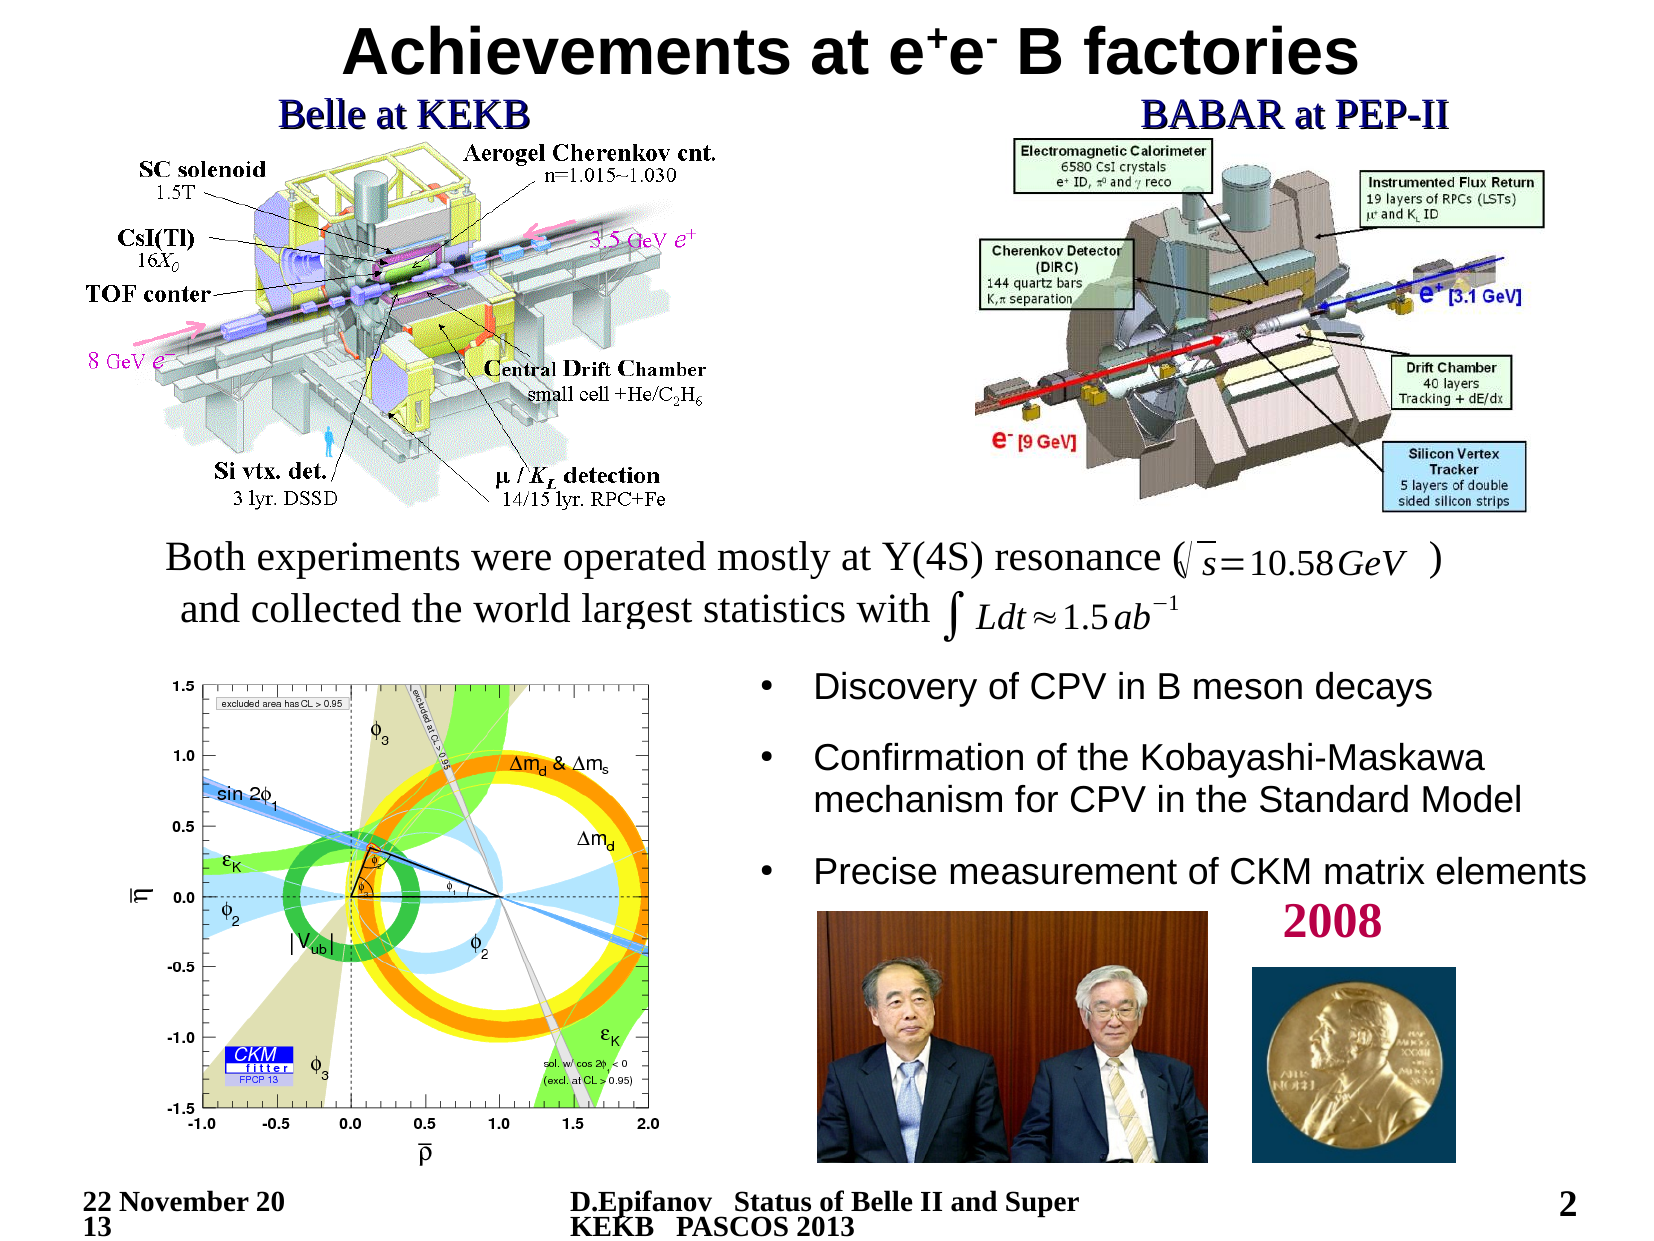

# Achievements at e+e- B factories
Belle at KEKB
BABAR at PEP-II
Both experiments were operated mostly at Y(4S) resonance ( )
and collected the world largest statistics with
Discovery of CPV in B meson decays
Confirmation of the Kobayashi-Maskawa mechanism for CPV in the Standard Model
Precise measurement of CKM matrix elements
2008
2
22 November 2013
D.Epifanov Status of Belle II and SuperKEKB PASCOS 2013